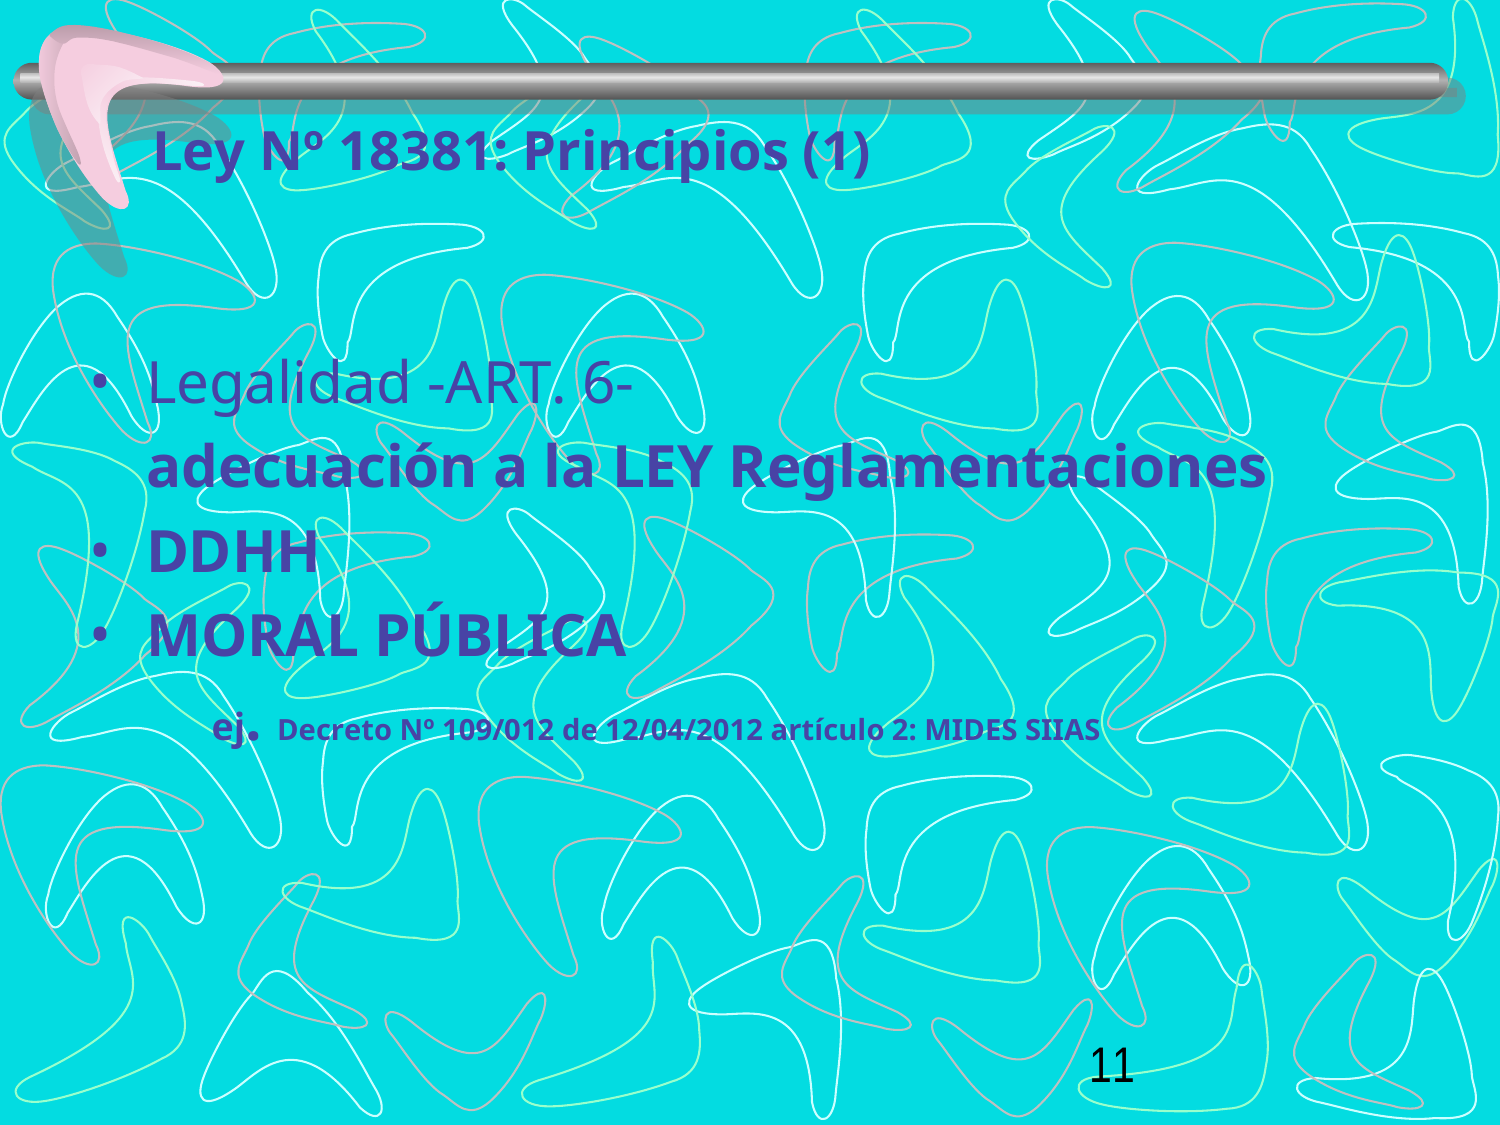

# Ley Nº 18381: Principios (1)
Legalidad -ART. 6-
adecuación a la LEY Reglamentaciones
DDHH
MORAL PÚBLICA
ej. Decreto Nº 109/012 de 12/04/2012 artículo 2: MIDES SIIAS
11